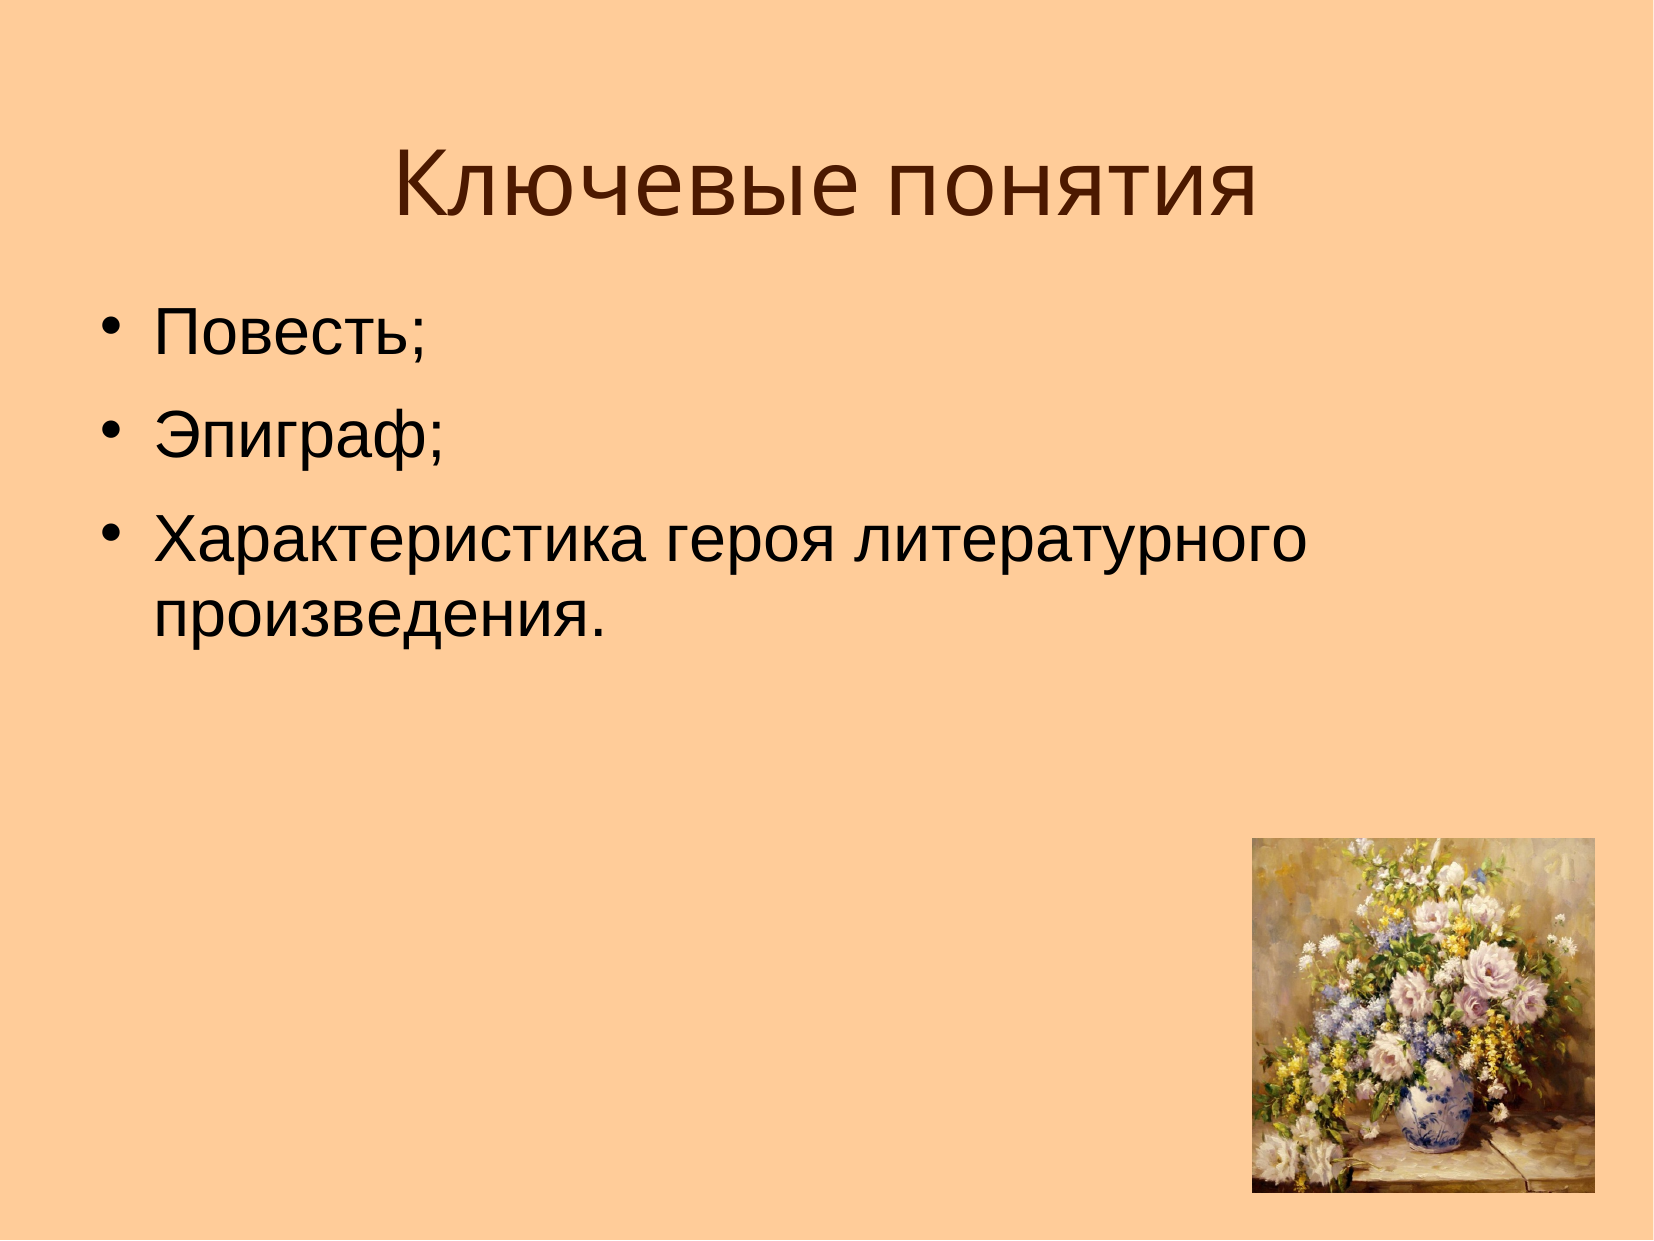

# Ключевые понятия
Повесть;
Эпиграф;
Характеристика героя литературного произведения.